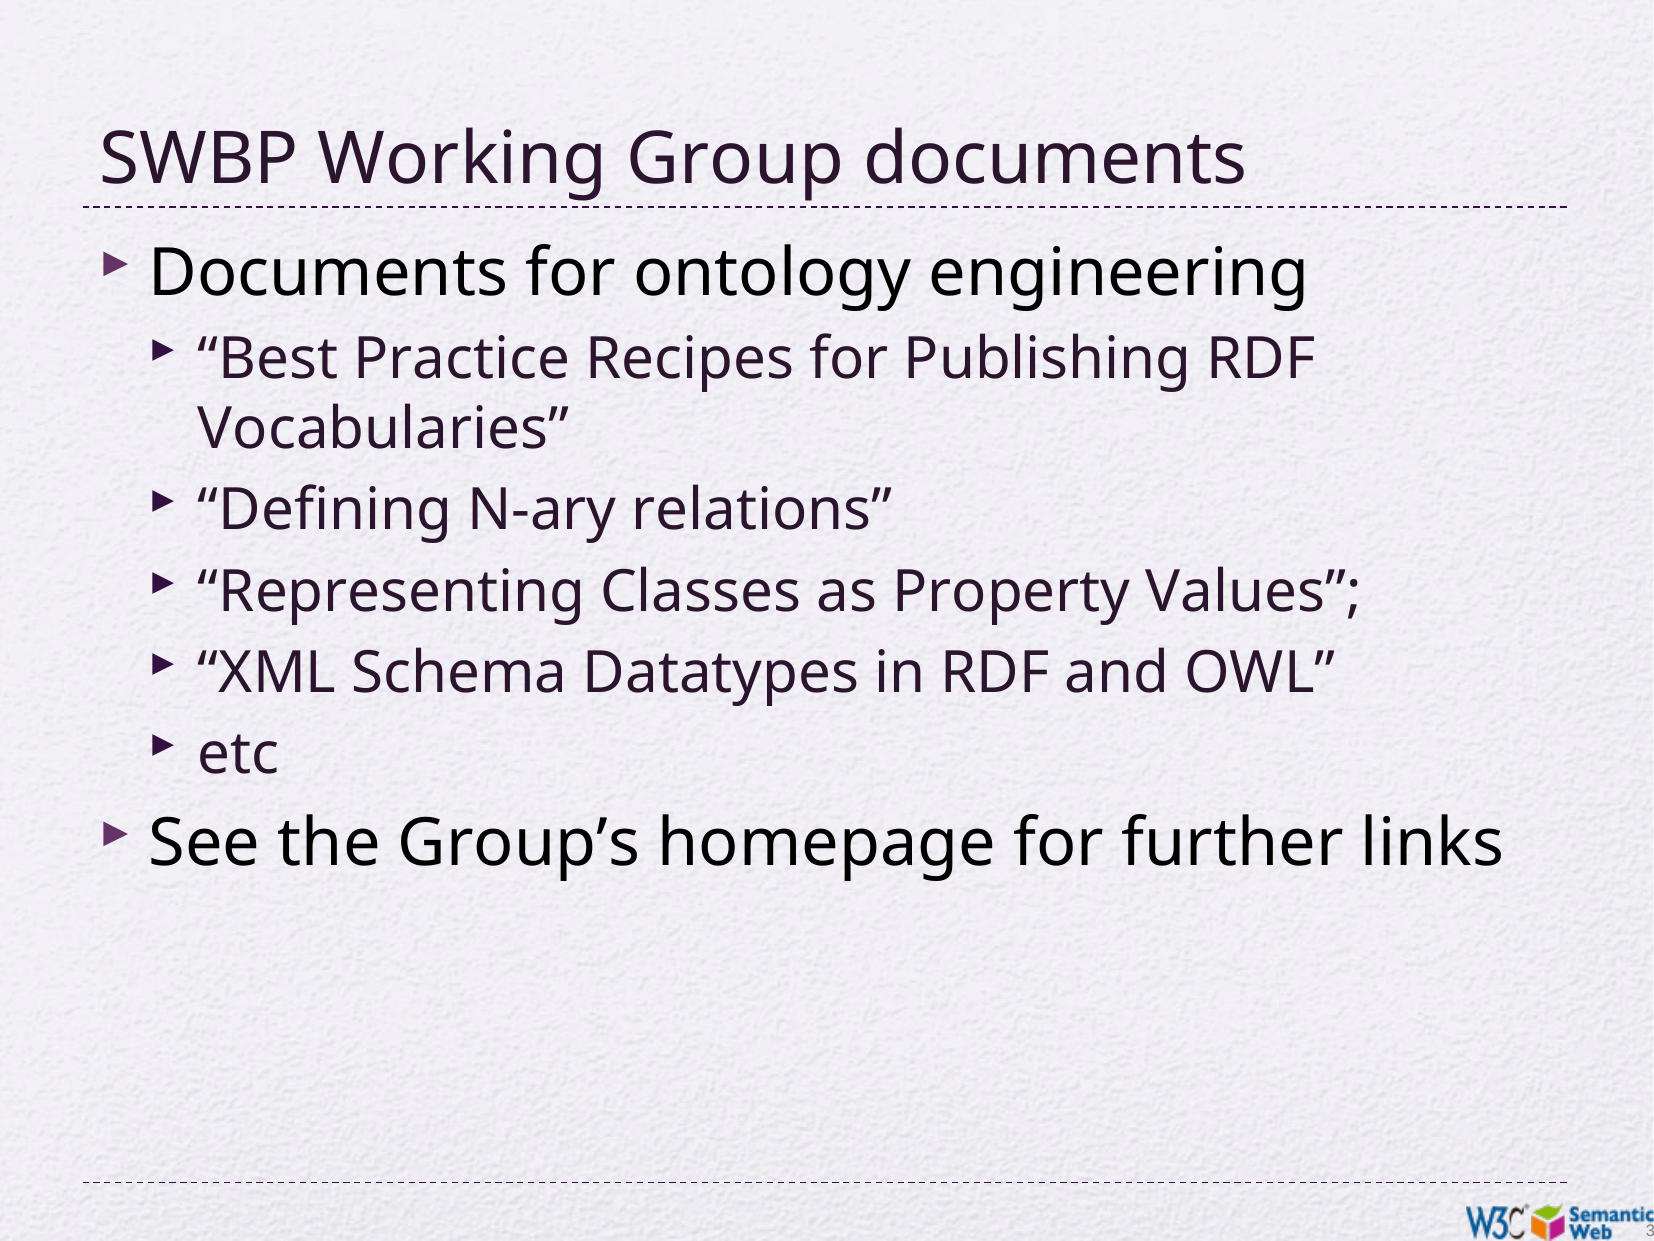

# SWBP Working Group documents
Documents for ontology engineering
“Best Practice Recipes for Publishing RDF Vocabularies”
“Defining N-ary relations”
“Representing Classes as Property Values”;
“XML Schema Datatypes in RDF and OWL”
etc
See the Group’s homepage for further links